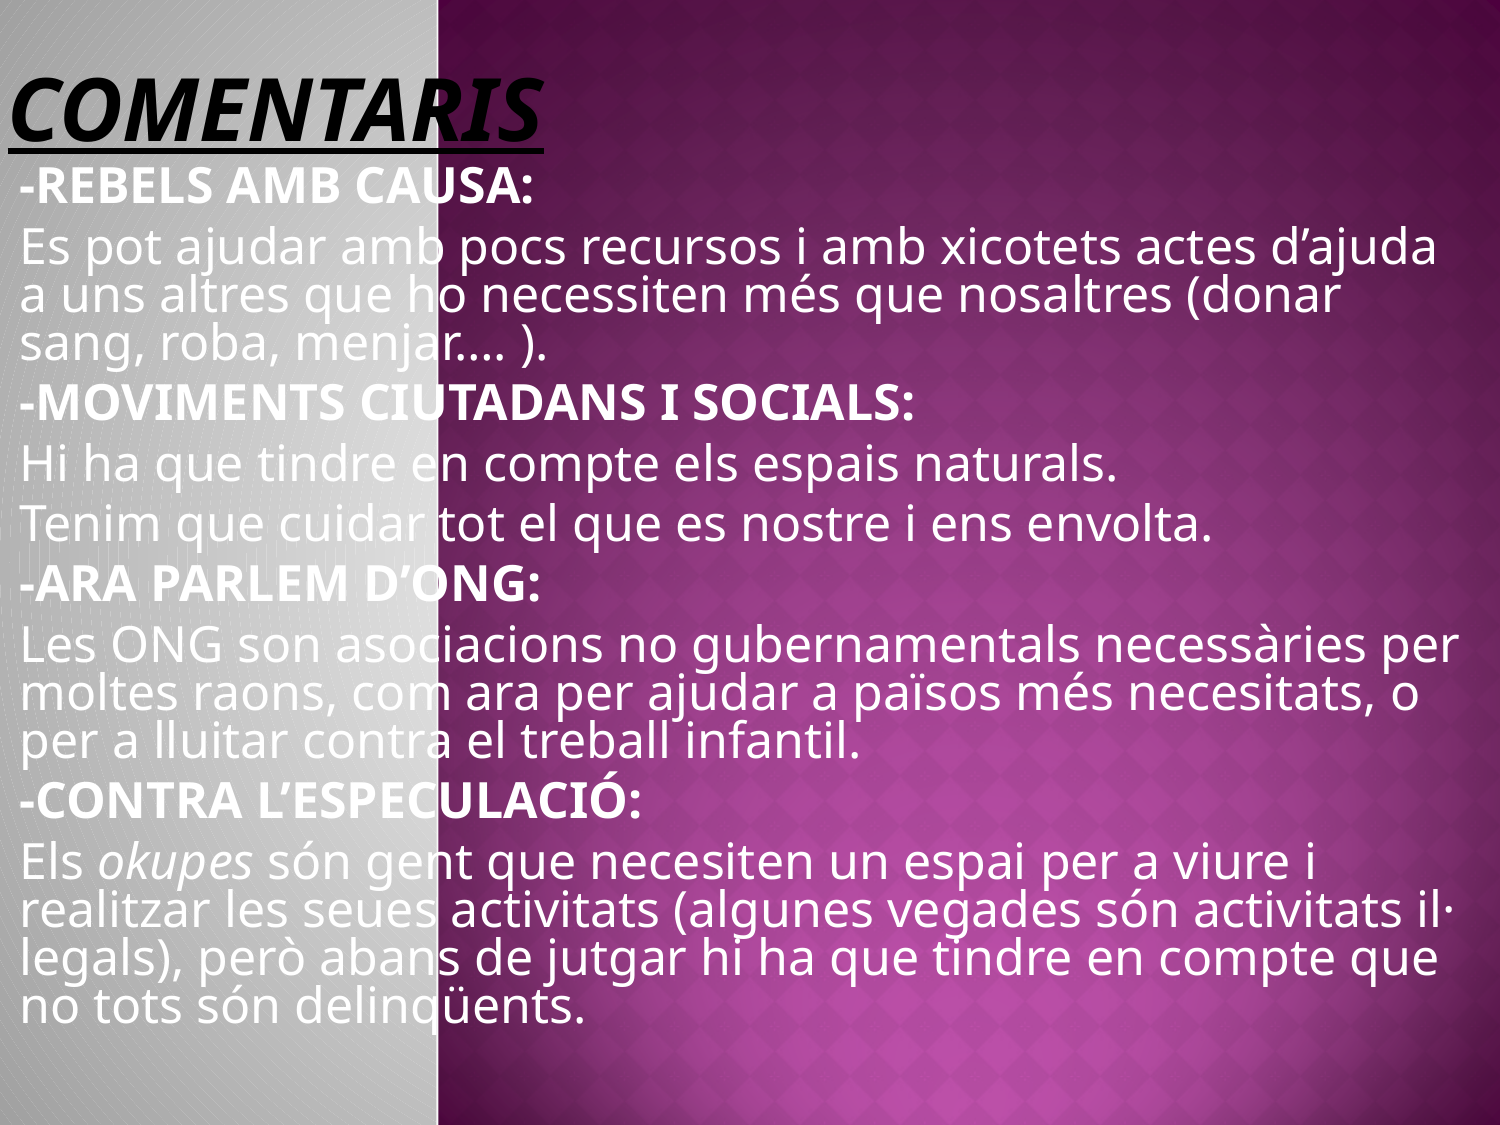

# COMENTARIS
-REBELS AMB CAUSA:
Es pot ajudar amb pocs recursos i amb xicotets actes d’ajuda a uns altres que ho necessiten més que nosaltres (donar sang, roba, menjar…. ).
-MOVIMENTS CIUTADANS I SOCIALS:
Hi ha que tindre en compte els espais naturals.
Tenim que cuidar tot el que es nostre i ens envolta.
-ARA PARLEM D’ONG:
Les ONG son asociacions no gubernamentals necessàries per moltes raons, com ara per ajudar a països més necesitats, o per a lluitar contra el treball infantil.
-CONTRA L’ESPECULACIÓ:
Els okupes són gent que necesiten un espai per a viure i realitzar les seues activitats (algunes vegades són activitats il· legals), però abans de jutgar hi ha que tindre en compte que no tots són delinqüents.